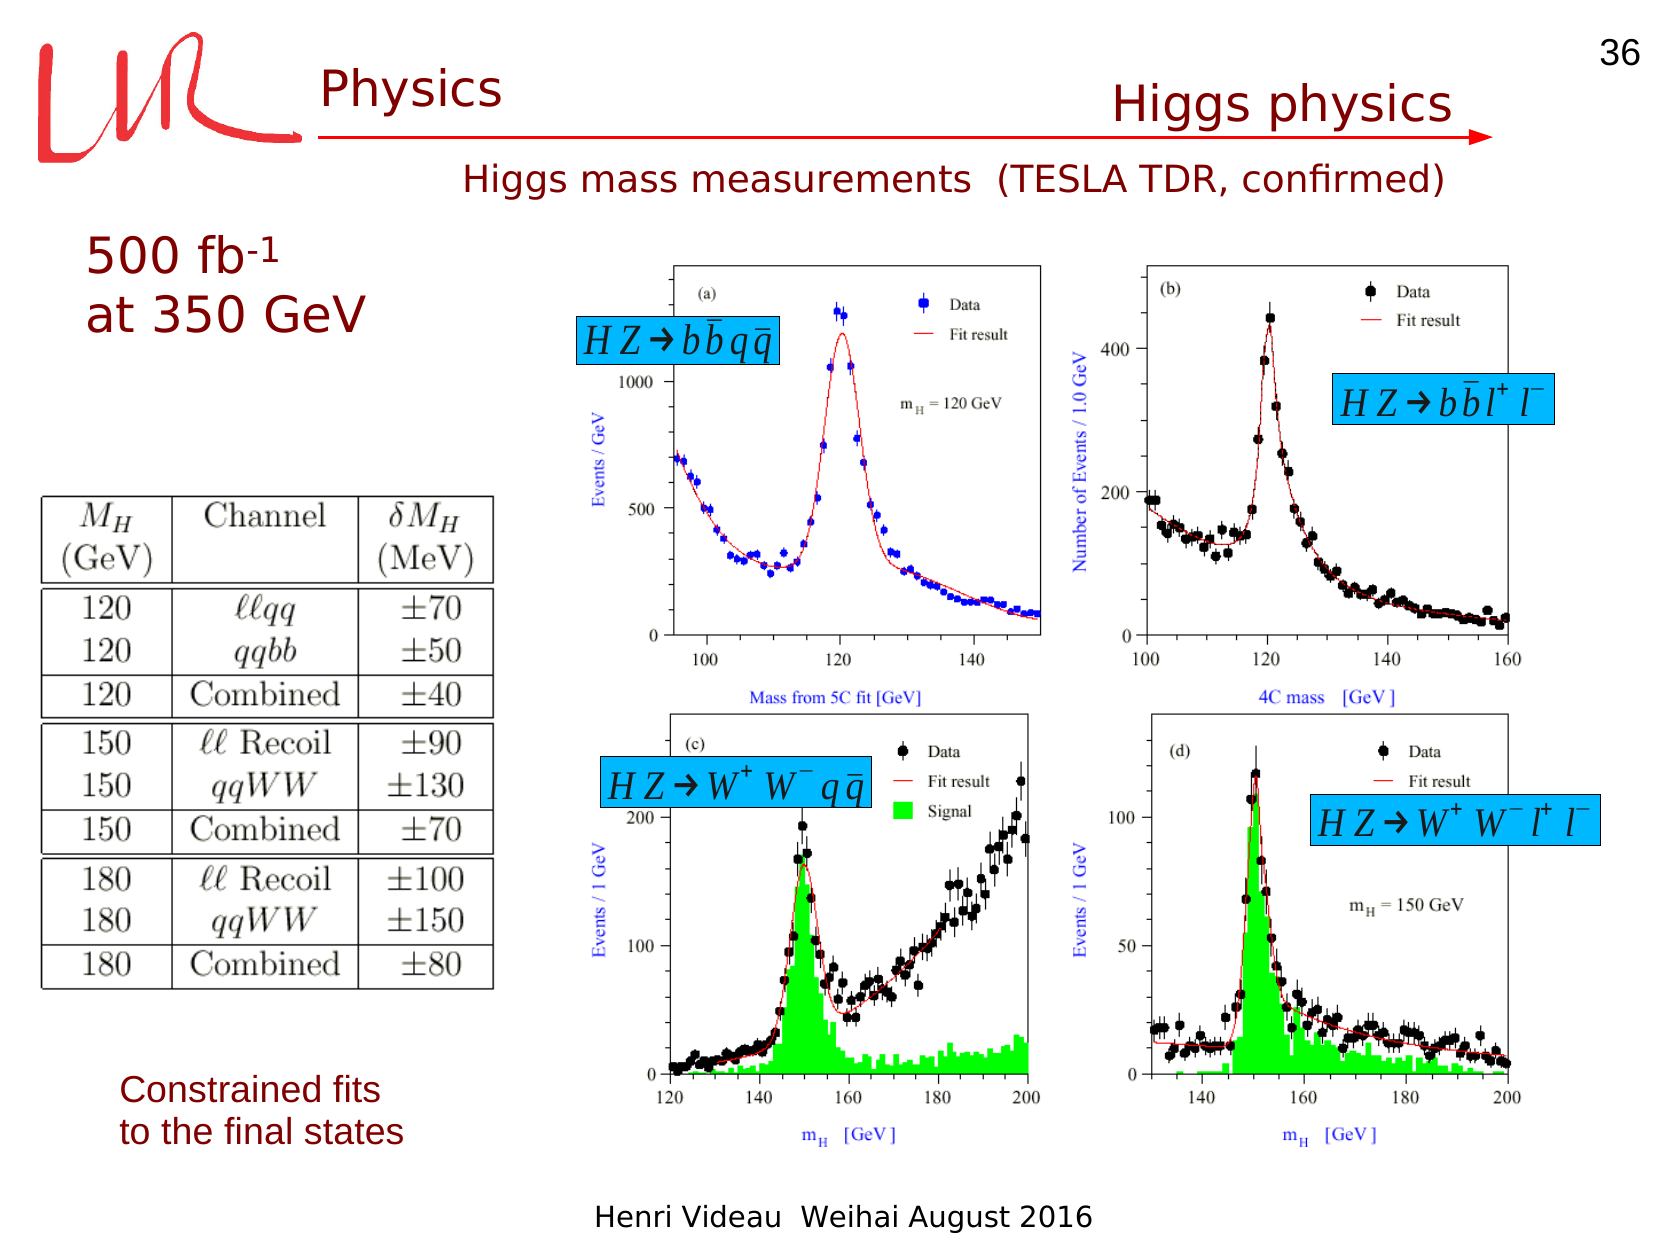

Higgs physics
Higgs mass measurements (TESLA TDR, confirmed)
500 fb-1
at 350 GeV
Constrained fits
to the final states